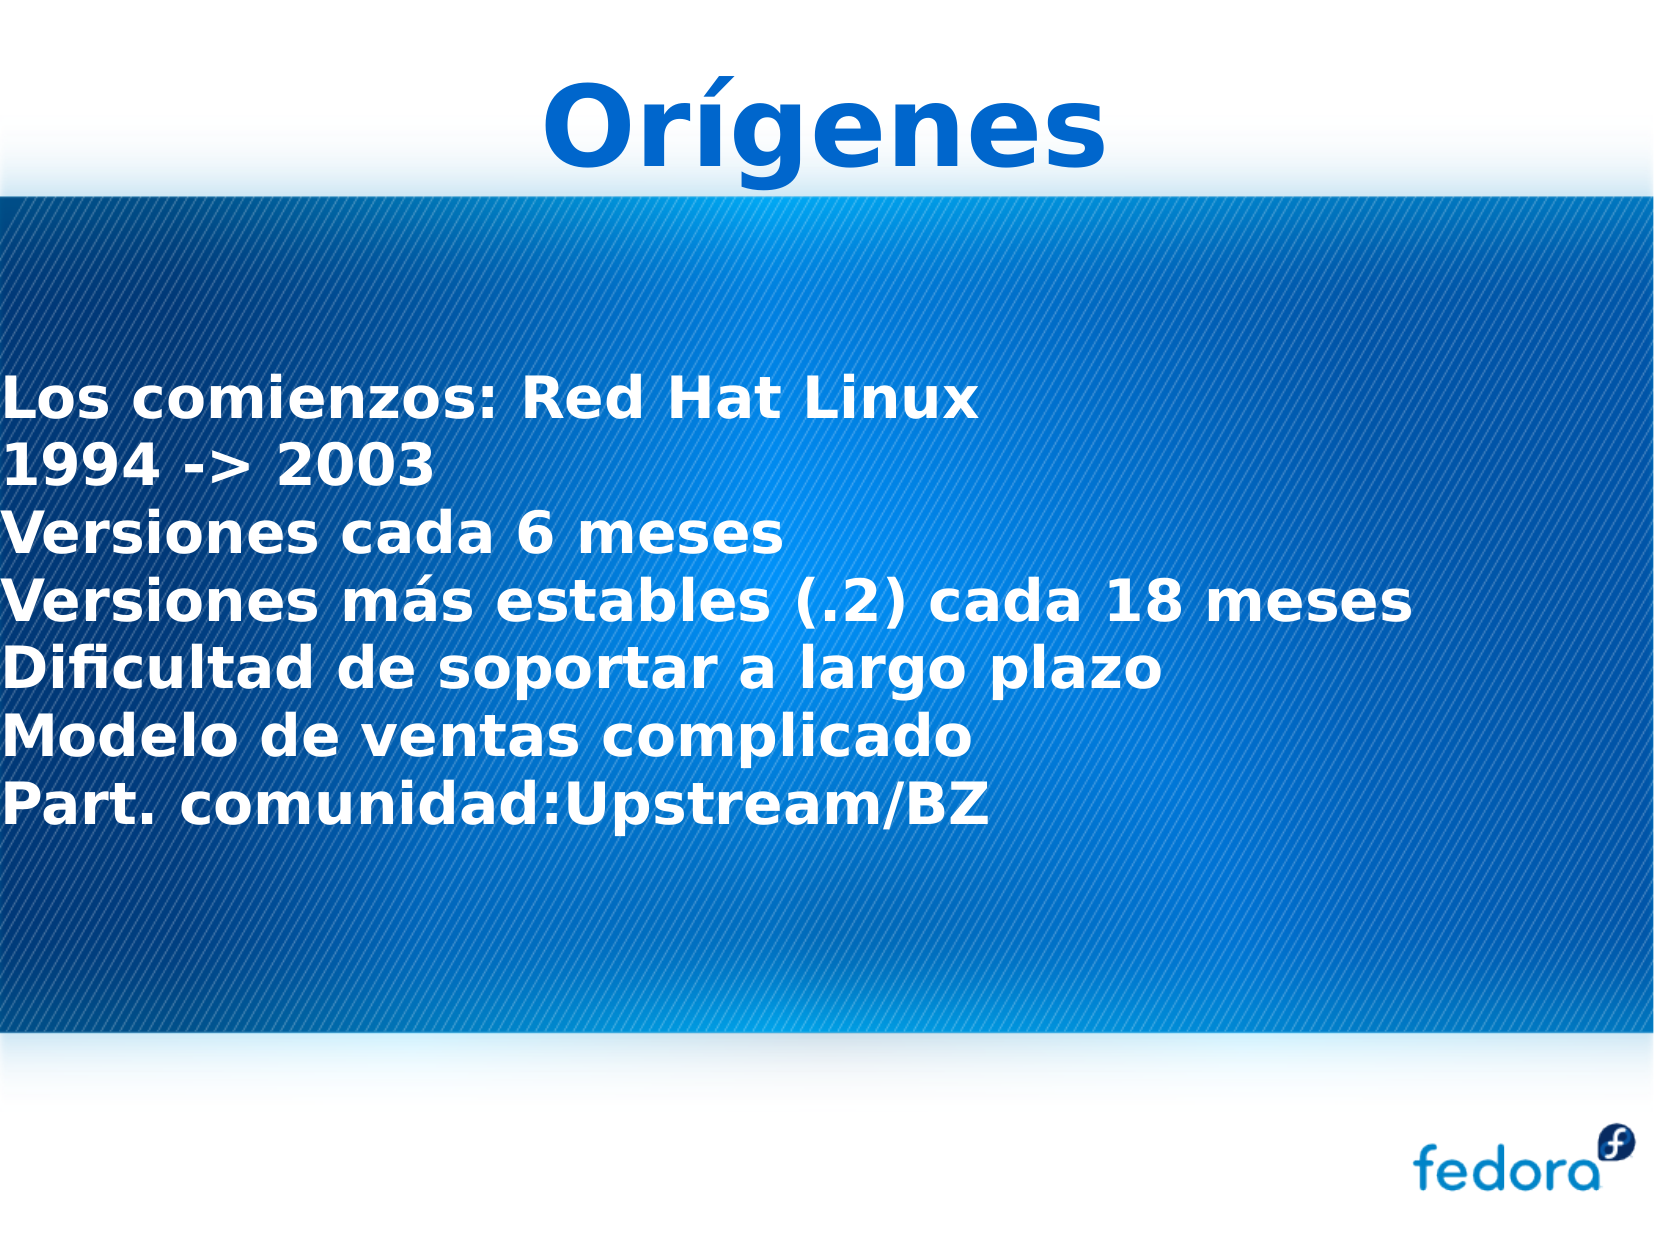

# Orígenes
Los comienzos: Red Hat Linux
1994 -> 2003
Versiones cada 6 meses
Versiones más estables (.2) cada 18 meses
Dificultad de soportar a largo plazo
Modelo de ventas complicado
Part. comunidad:Upstream/BZ